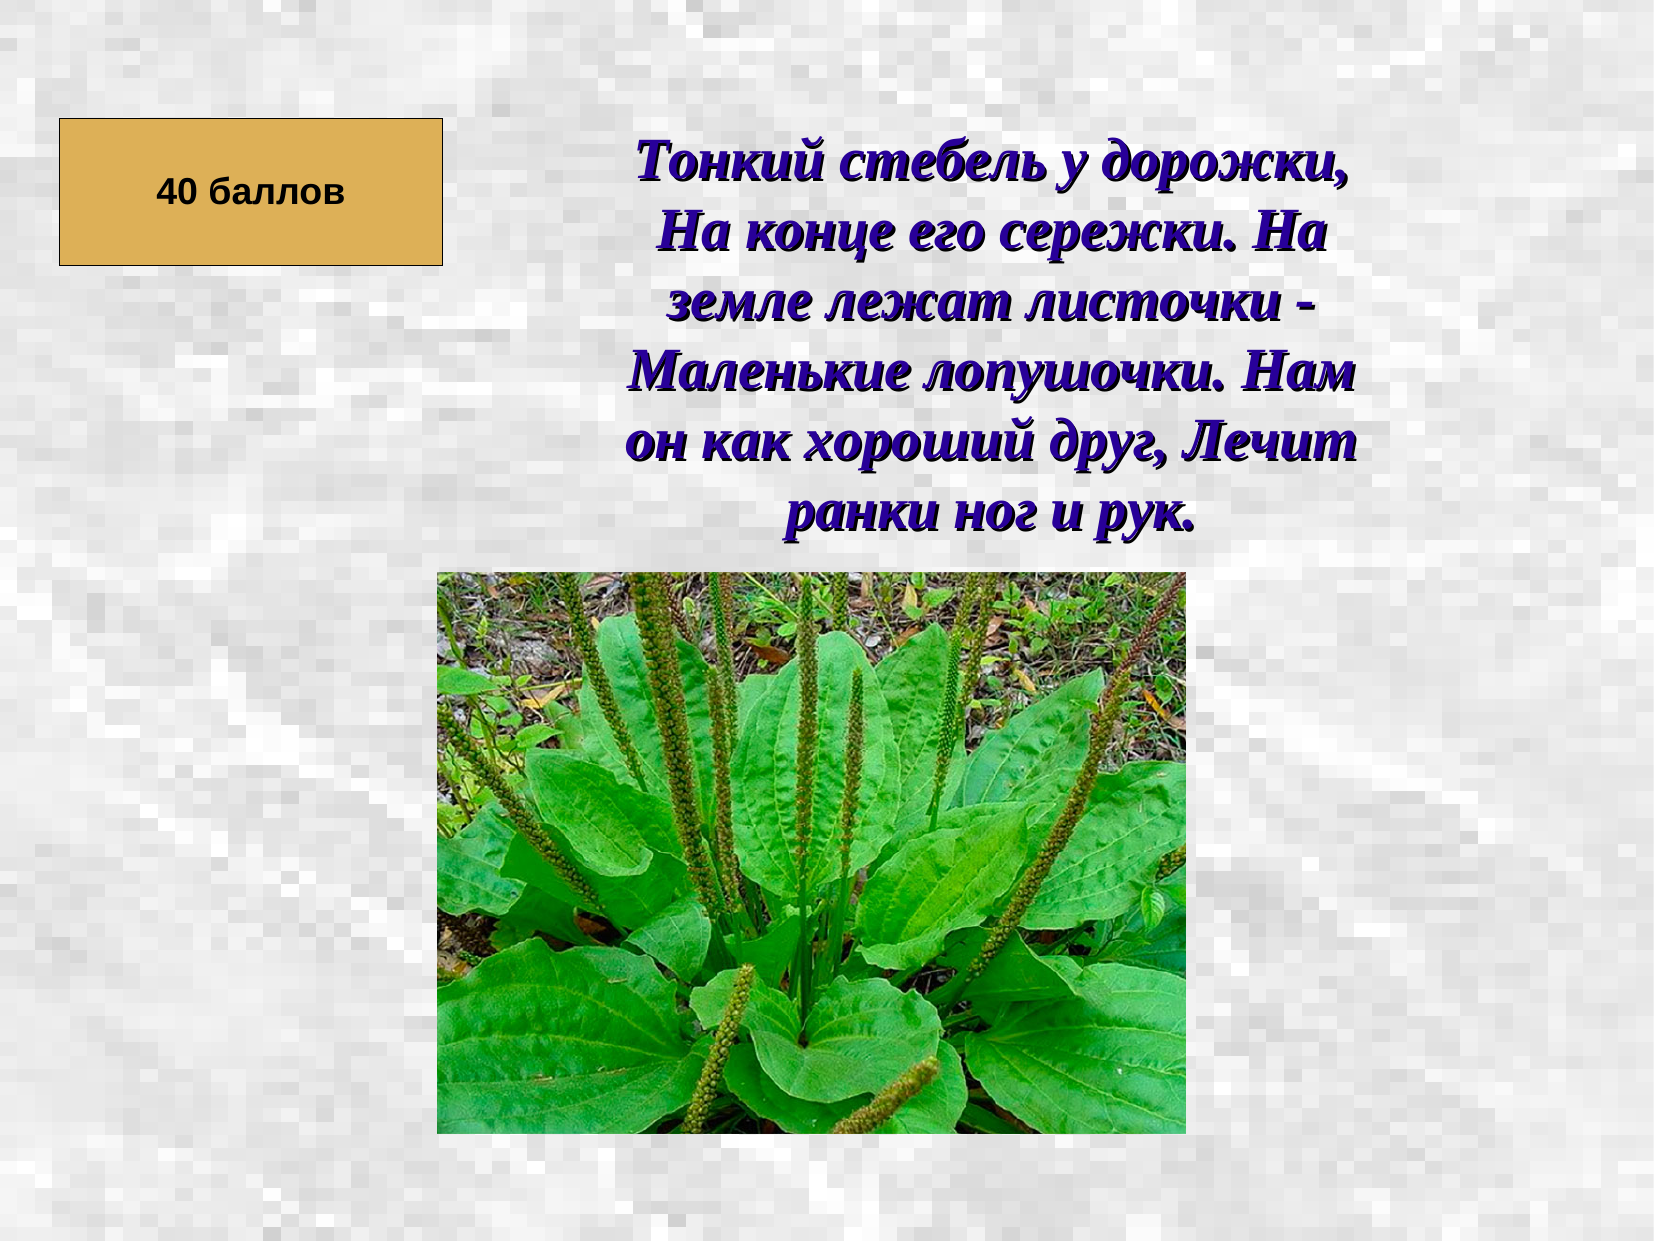

40 баллов
# Тонкий стебель у дорожки, На конце его сережки. На земле лежат листочки - Маленькие лопушочки. Нам он как хороший друг, Лечит ранки ног и рук.